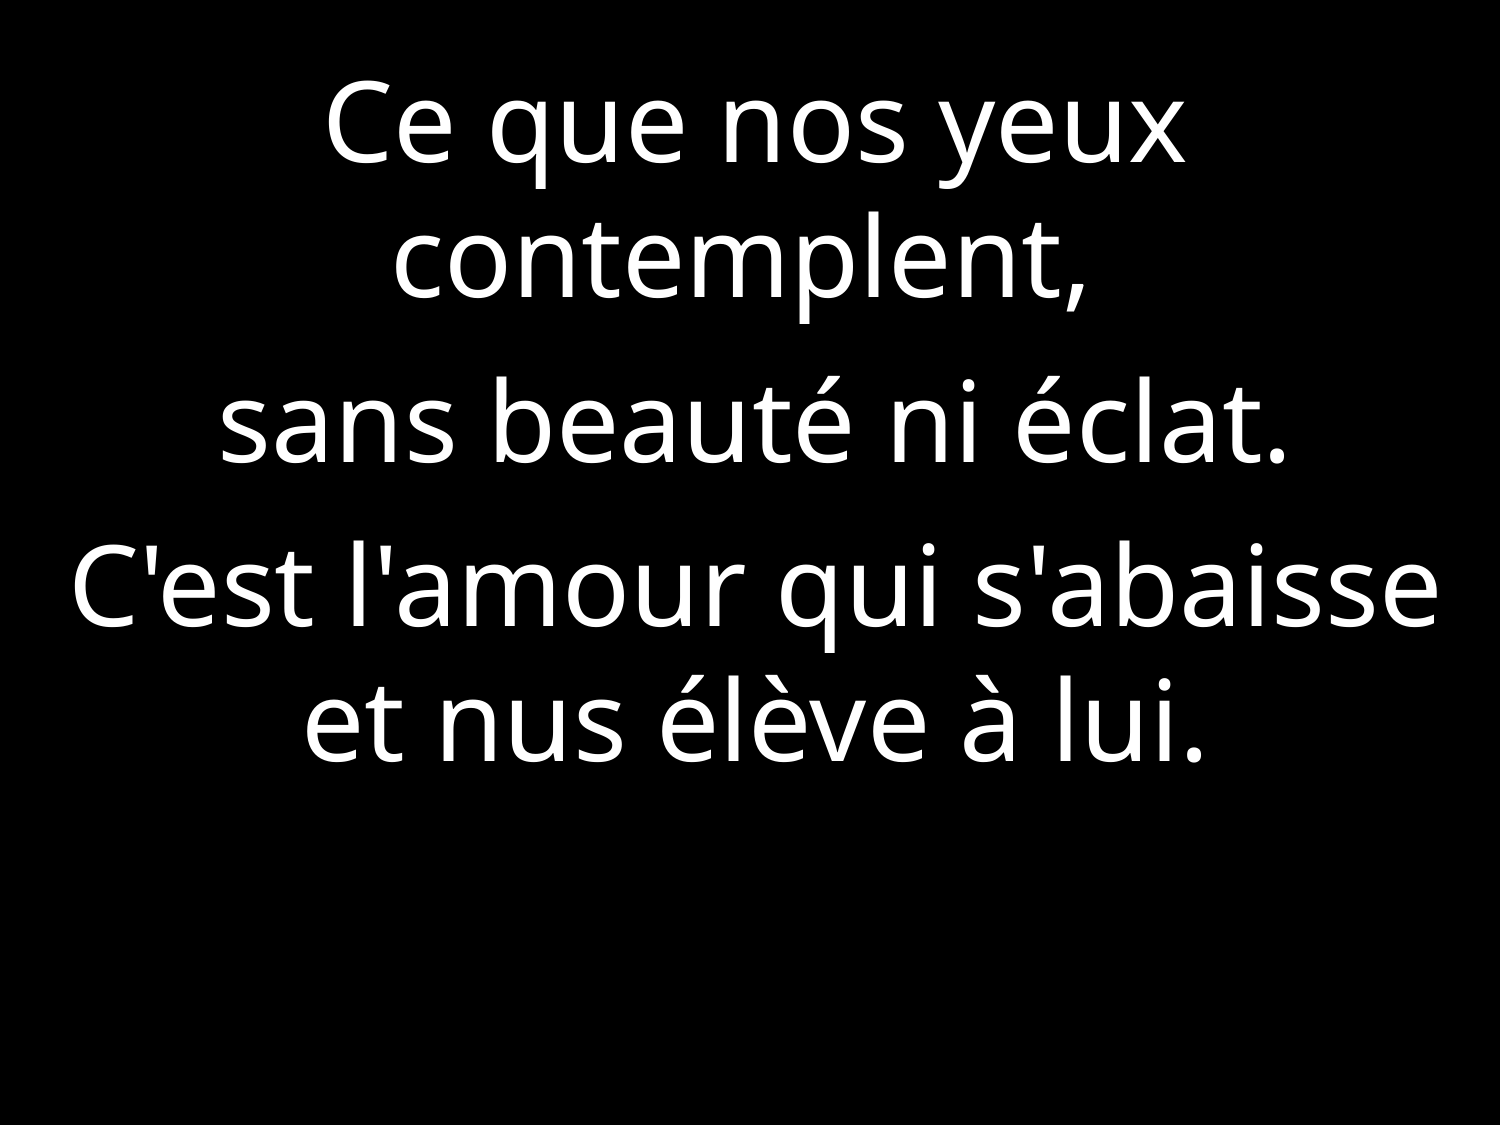

Ce que nos yeux contemplent,
sans beauté ni éclat.
C'est l'amour qui s'abaisse et nus élève à lui.
#